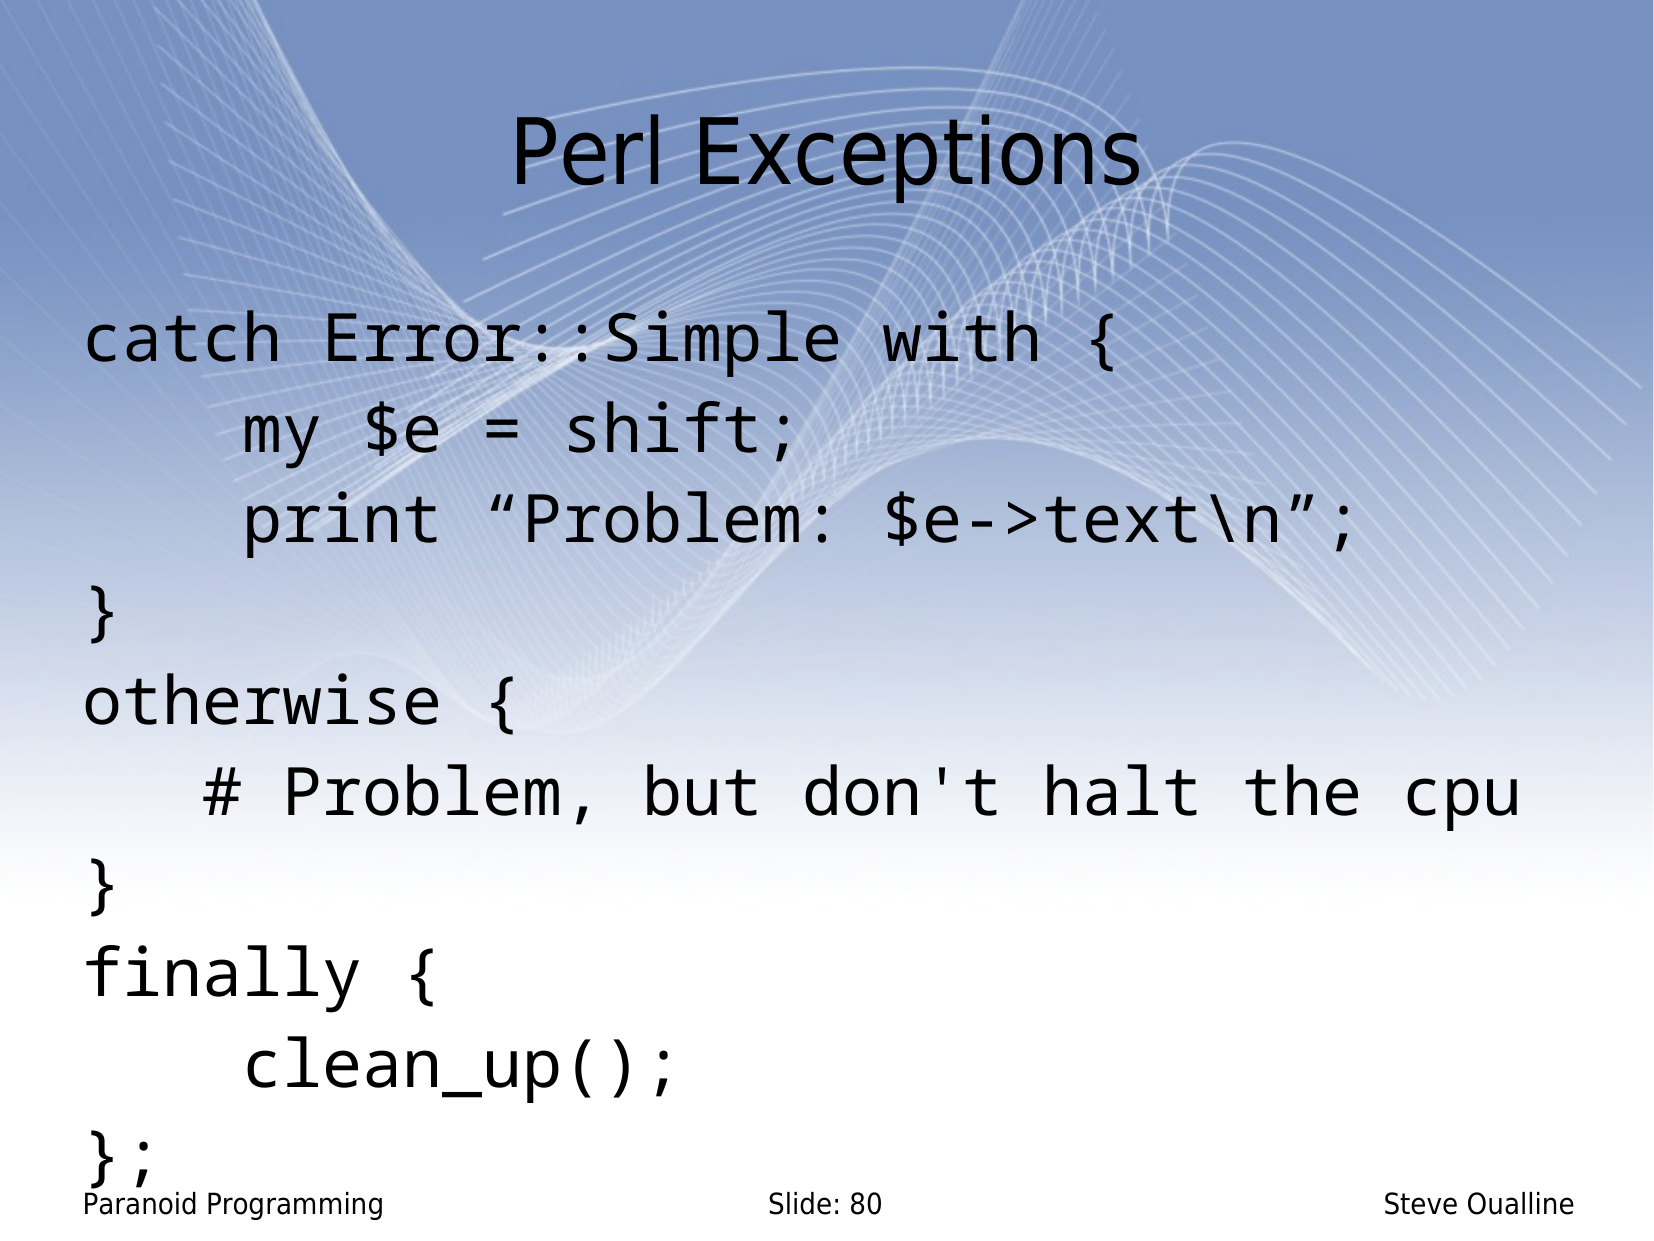

# Perl Exceptions
catch Error::Simple with {
 my $e = shift;
 print “Problem: $e->text\n”;
}
otherwise {
 # Problem, but don't halt the cpu
}
finally {
 clean_up();
};
Paranoid Programming
Steve Oualline
80